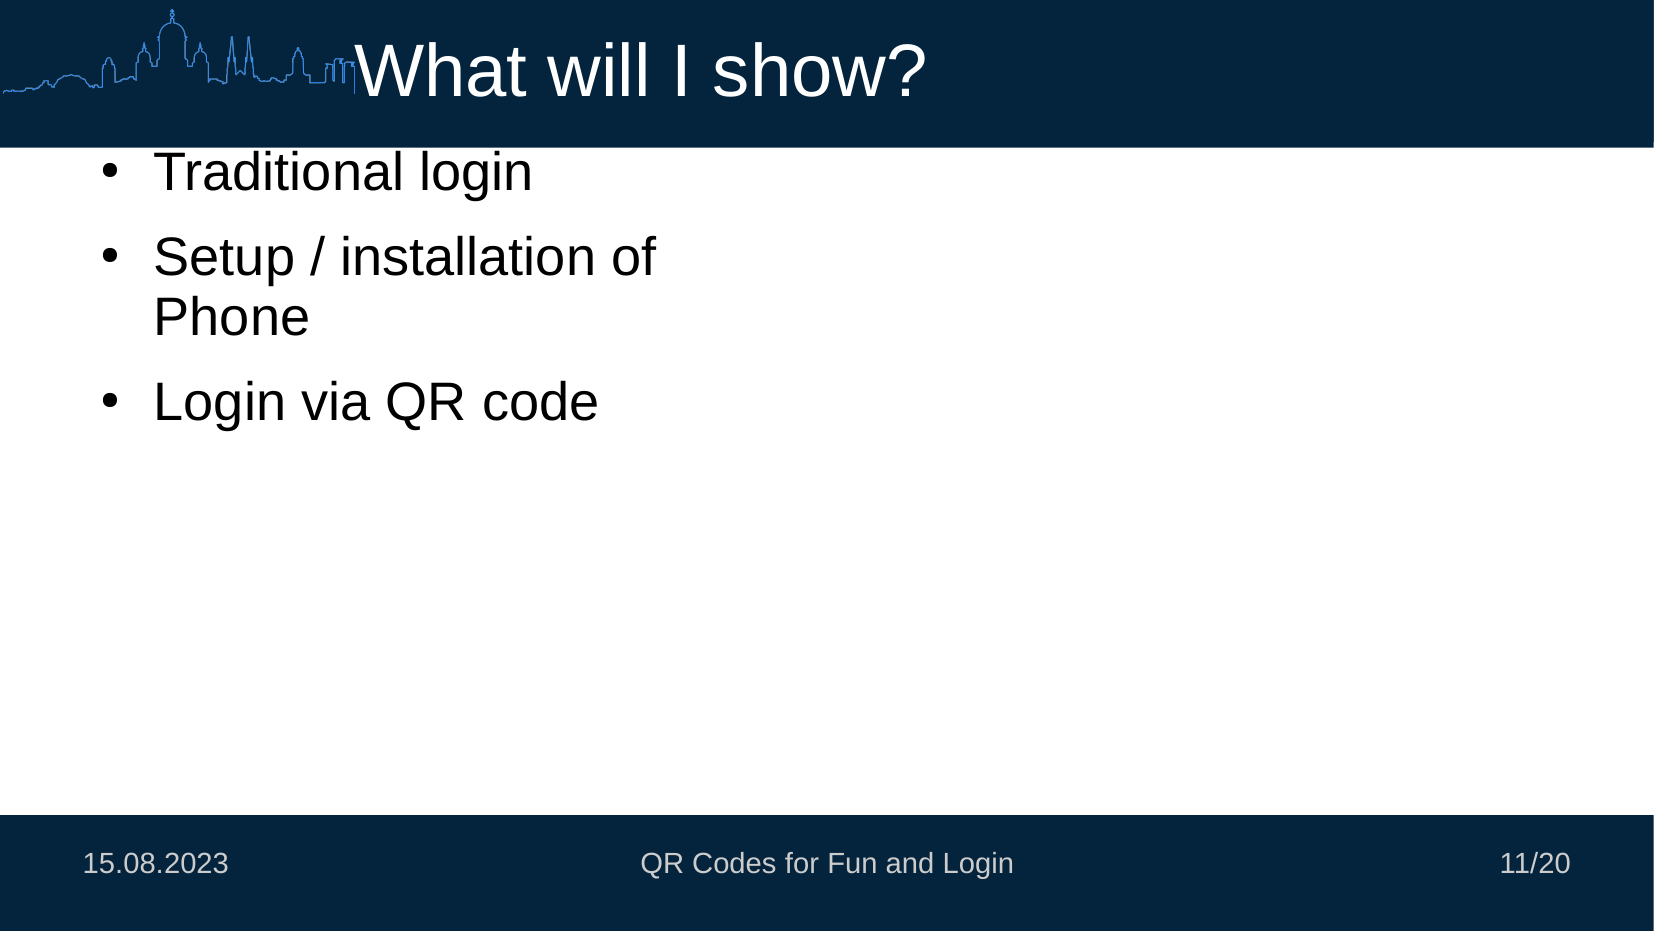

# What will I show?
Traditional login
Setup / installation of Phone
Login via QR code
08. März 2019
11